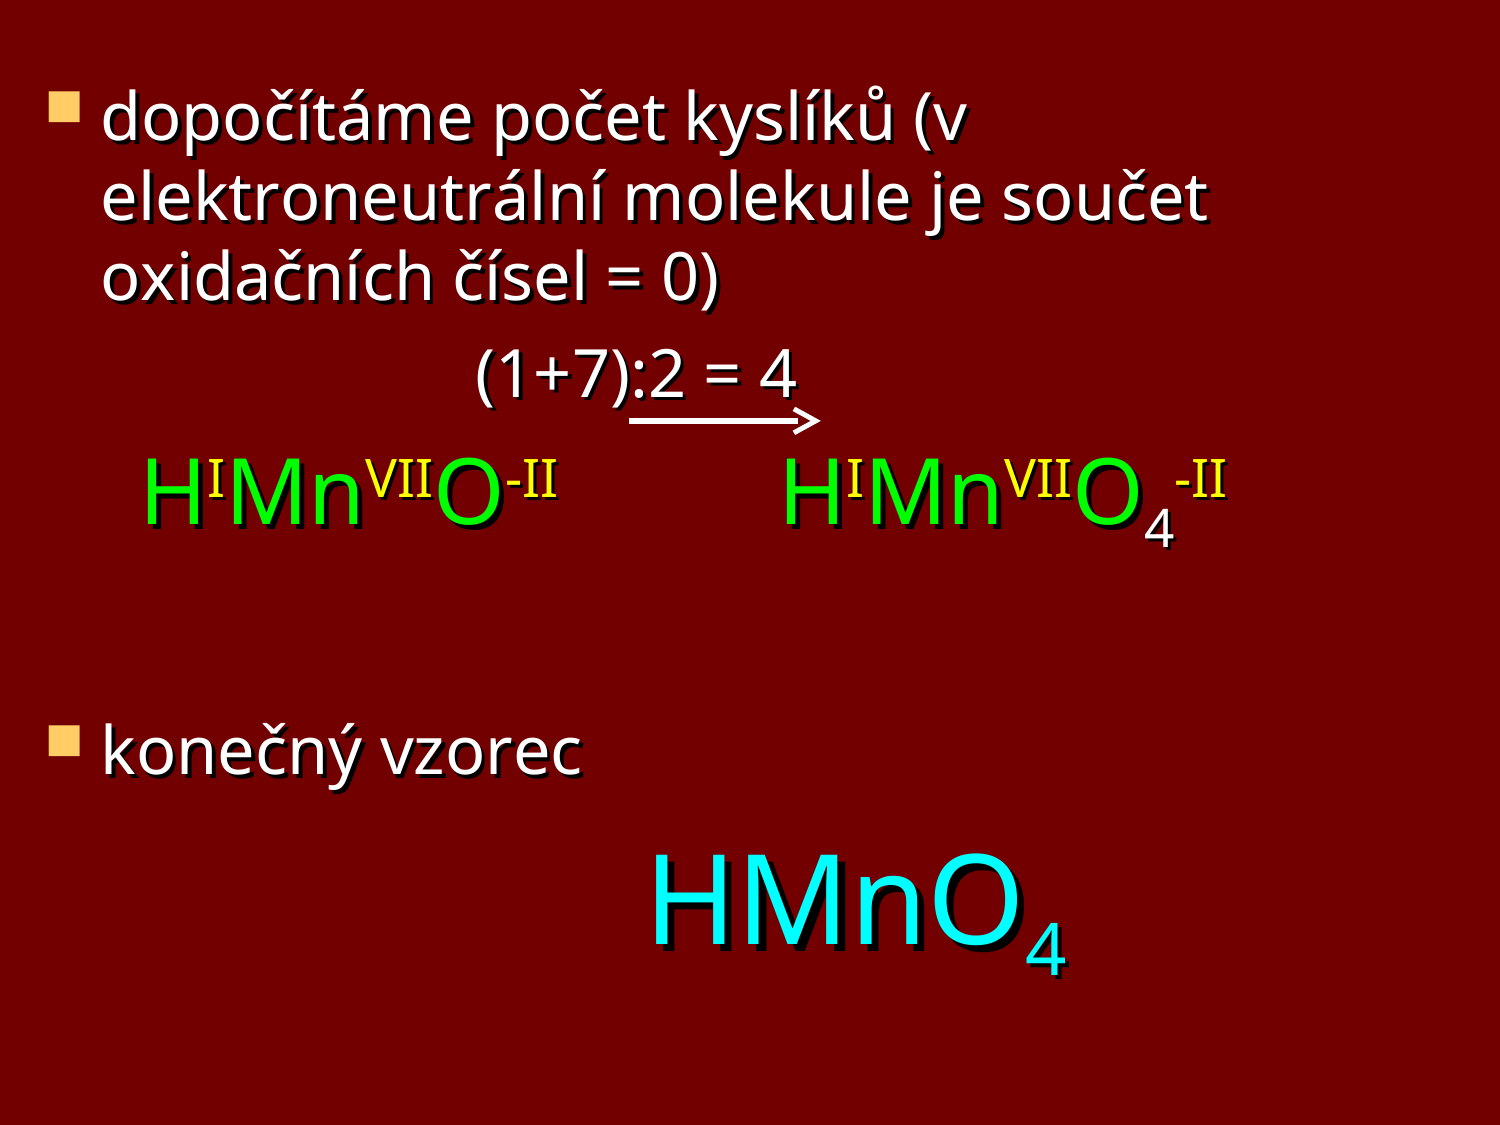

#
dopočítáme počet kyslíků (v elektroneutrální molekule je součet oxidačních čísel = 0)
 (1+7):2 = 4
 HIMnVIIO-II HIMnVIIO4-II
konečný vzorec
					HMnO4